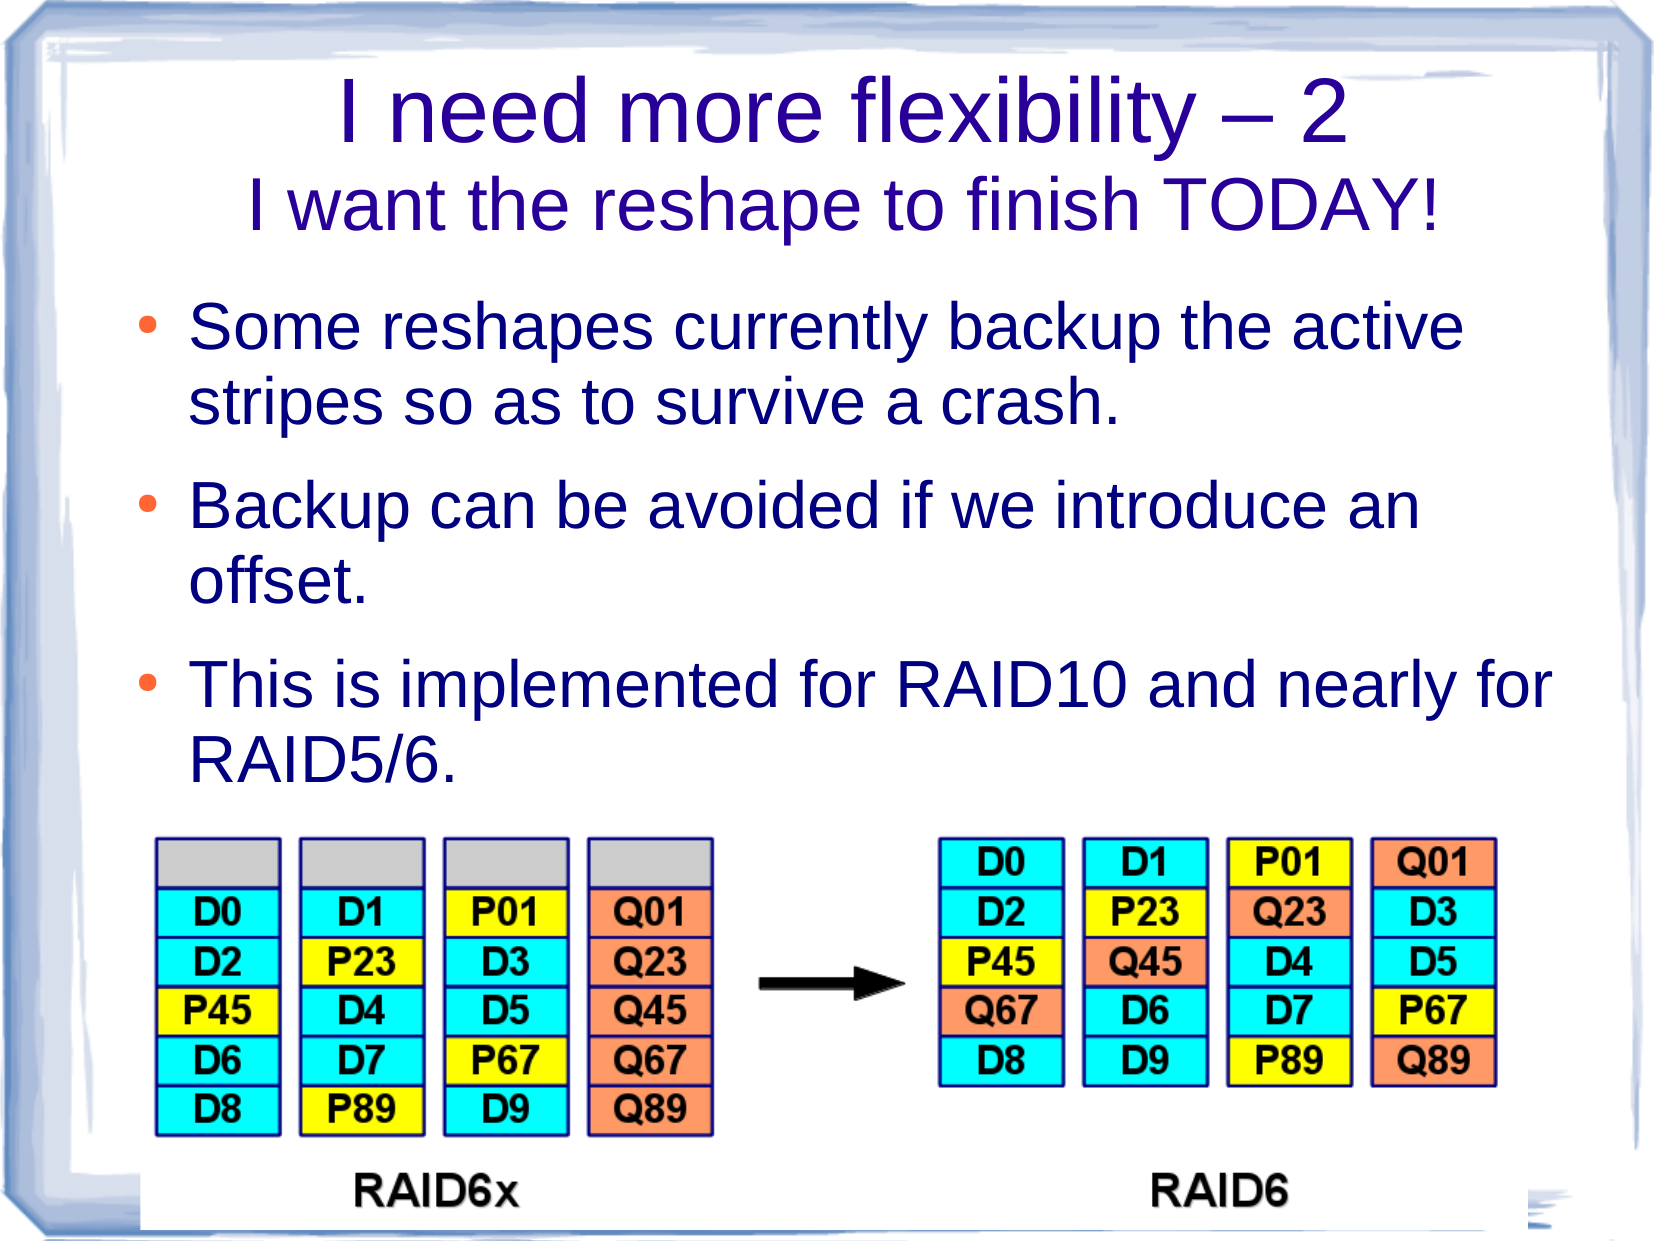

# I need more flexibility – 2 I want the reshape to finish TODAY!
Some reshapes currently backup the active stripes so as to survive a crash.
Backup can be avoided if we introduce an offset.
This is implemented for RAID10 and nearly for RAID5/6.